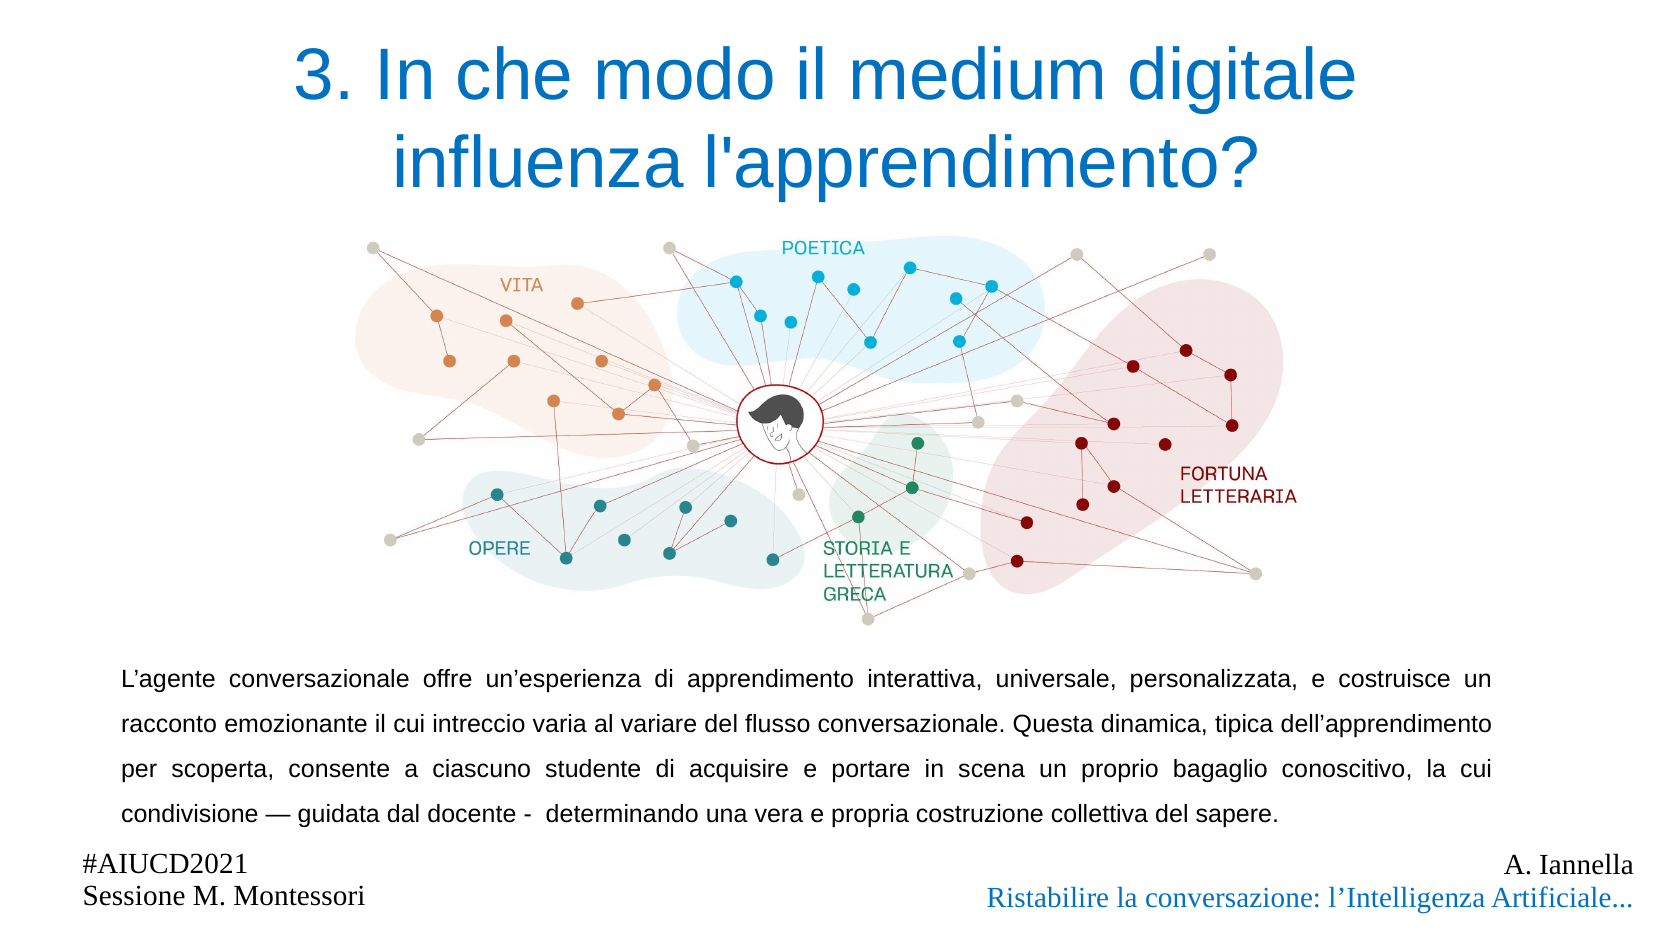

3. In che modo il medium digitale
influenza l'apprendimento?
L’agente conversazionale offre un’esperienza di apprendimento interattiva, universale, personalizzata, e costruisce un racconto emozionante il cui intreccio varia al variare del flusso conversazionale. Questa dinamica, tipica dell’apprendimento per scoperta, consente a ciascuno studente di acquisire e portare in scena un proprio bagaglio conoscitivo, la cui condivisione — guidata dal docente - determinando una vera e propria costruzione collettiva del sapere.
#AIUCD2021
Sessione M. Montessori
A. Iannella
Ristabilire la conversazione: l’Intelligenza Artificiale...